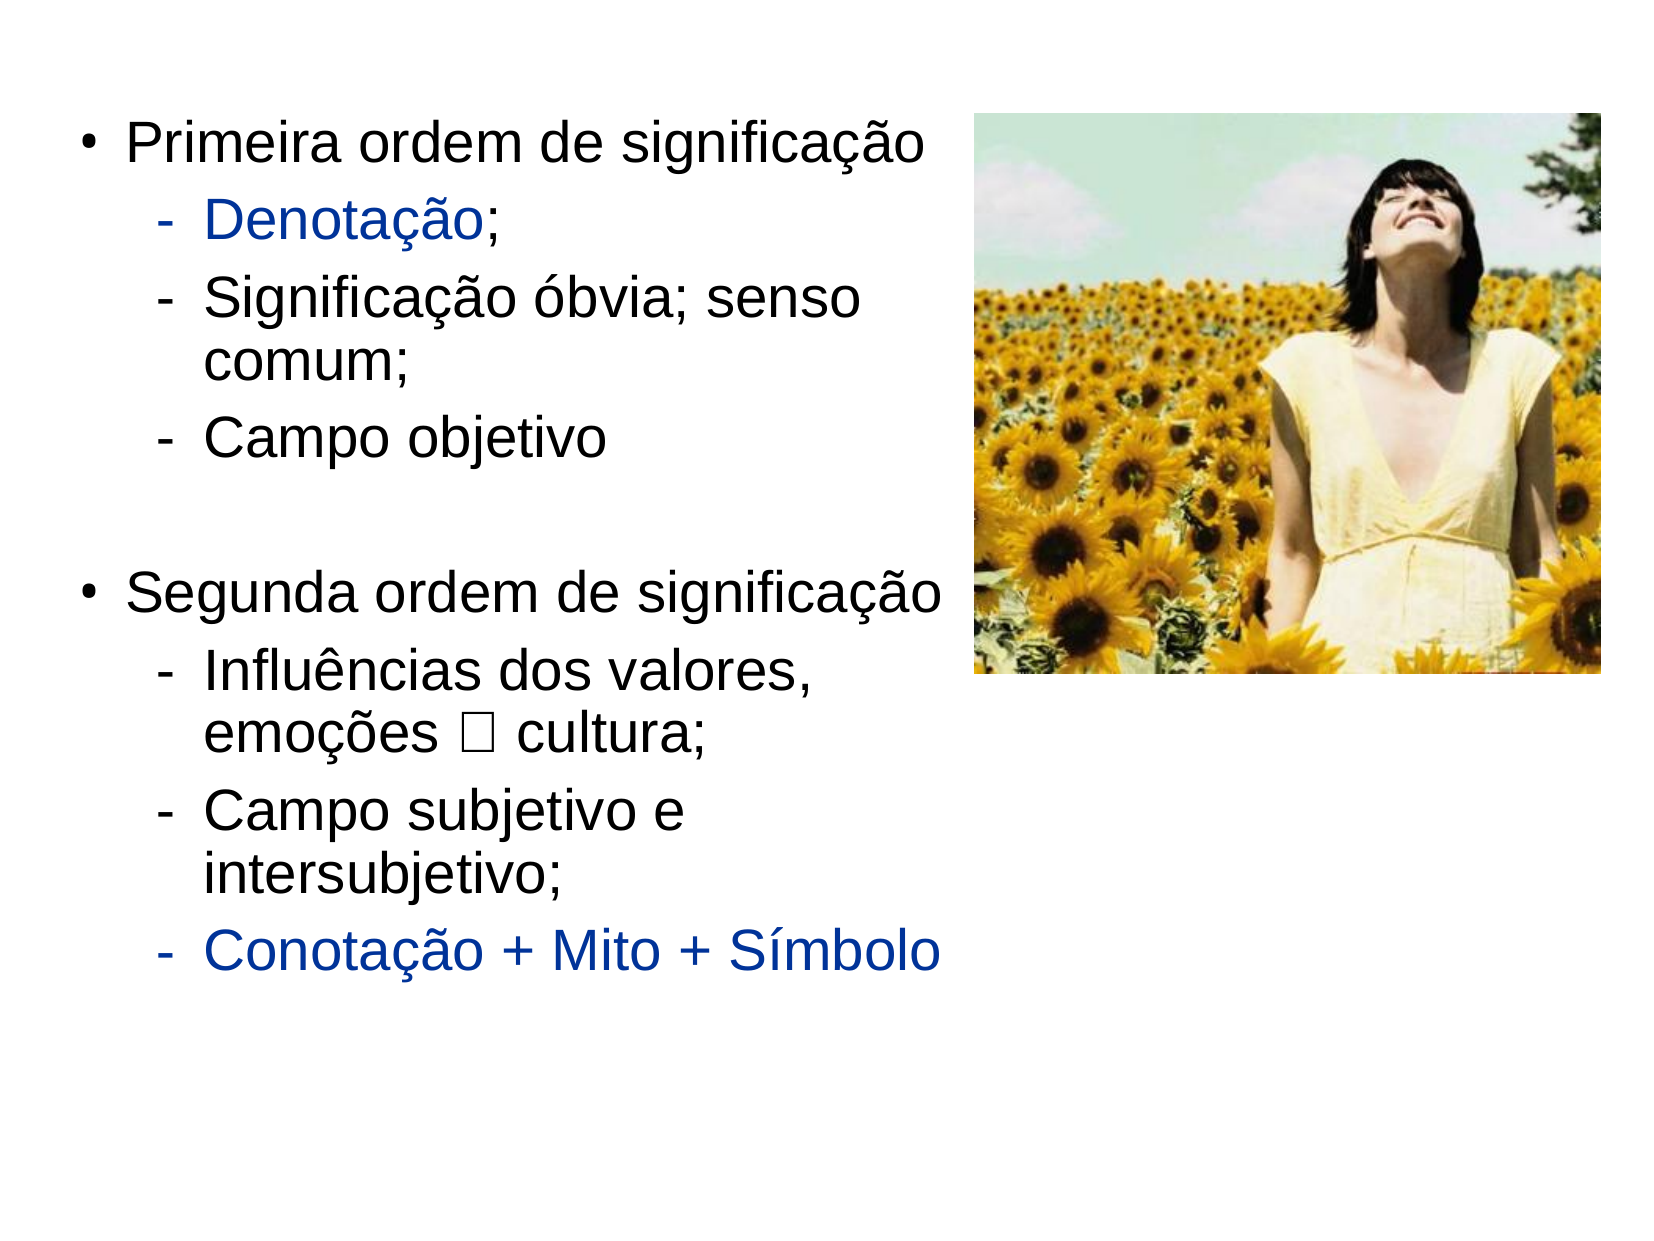

Primeira ordem de significação
Denotação;
Significação óbvia; senso comum;
Campo objetivo
Segunda ordem de significação
Influências dos valores, emoções  cultura;
Campo subjetivo e intersubjetivo;
Conotação + Mito + Símbolo